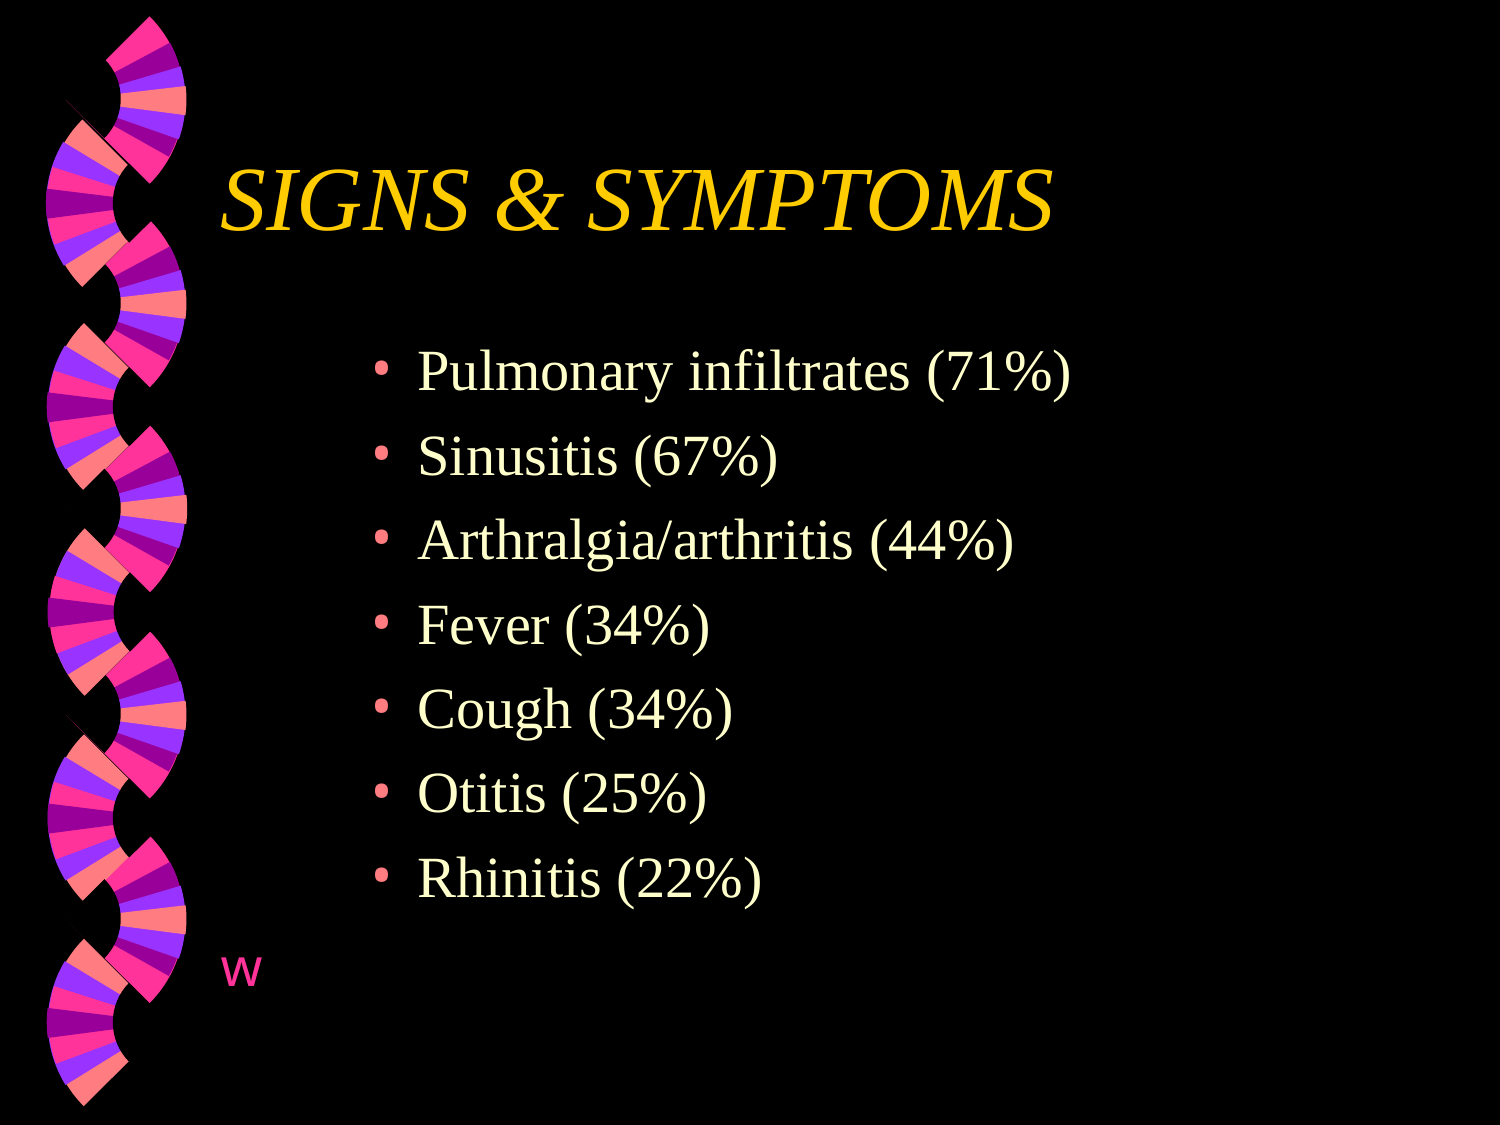

# SIGNS & SYMPTOMS
Pulmonary infiltrates (71%)
Sinusitis (67%)
Arthralgia/arthritis (44%)
Fever (34%)
Cough (34%)
Otitis (25%)
Rhinitis (22%)